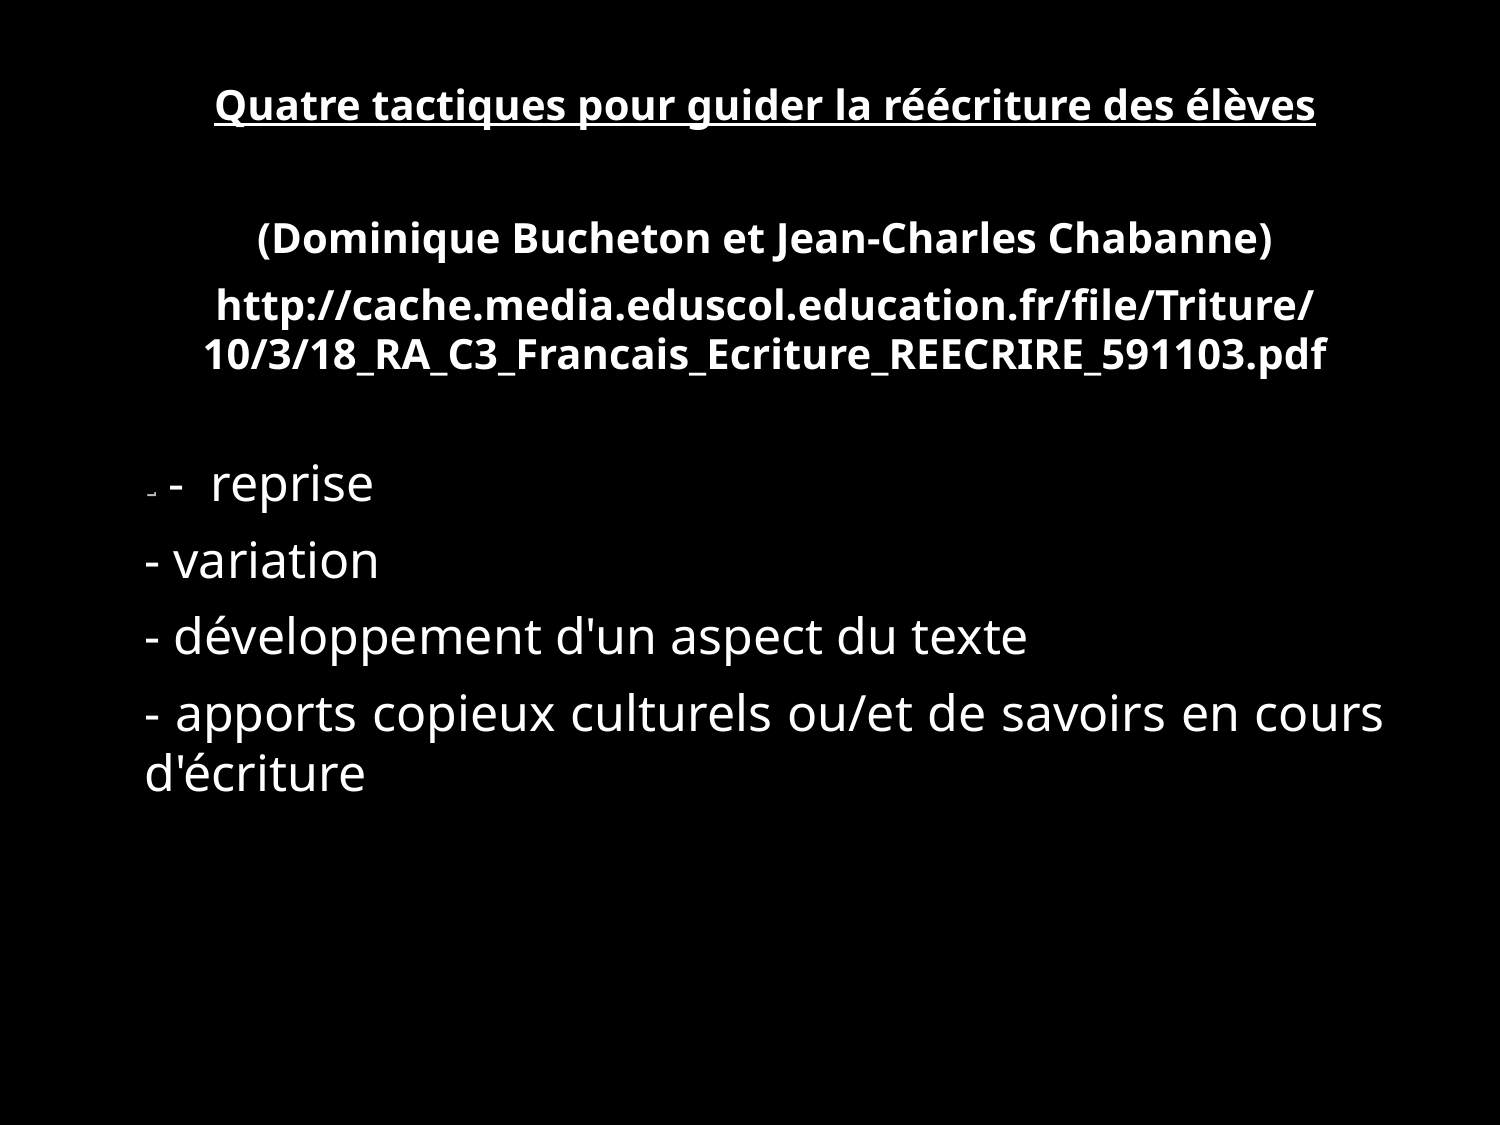

# Quatre tactiques pour guider la réécriture des élèves
(Dominique Bucheton et Jean-Charles Chabanne)
http://cache.media.eduscol.education.fr/file/Triture/10/3/18_RA_C3_Francais_Ecriture_REECRIRE_591103.pdf
- - reprise
- variation
- développement d'un aspect du texte
- apports copieux culturels ou/et de savoirs en cours d'écriture